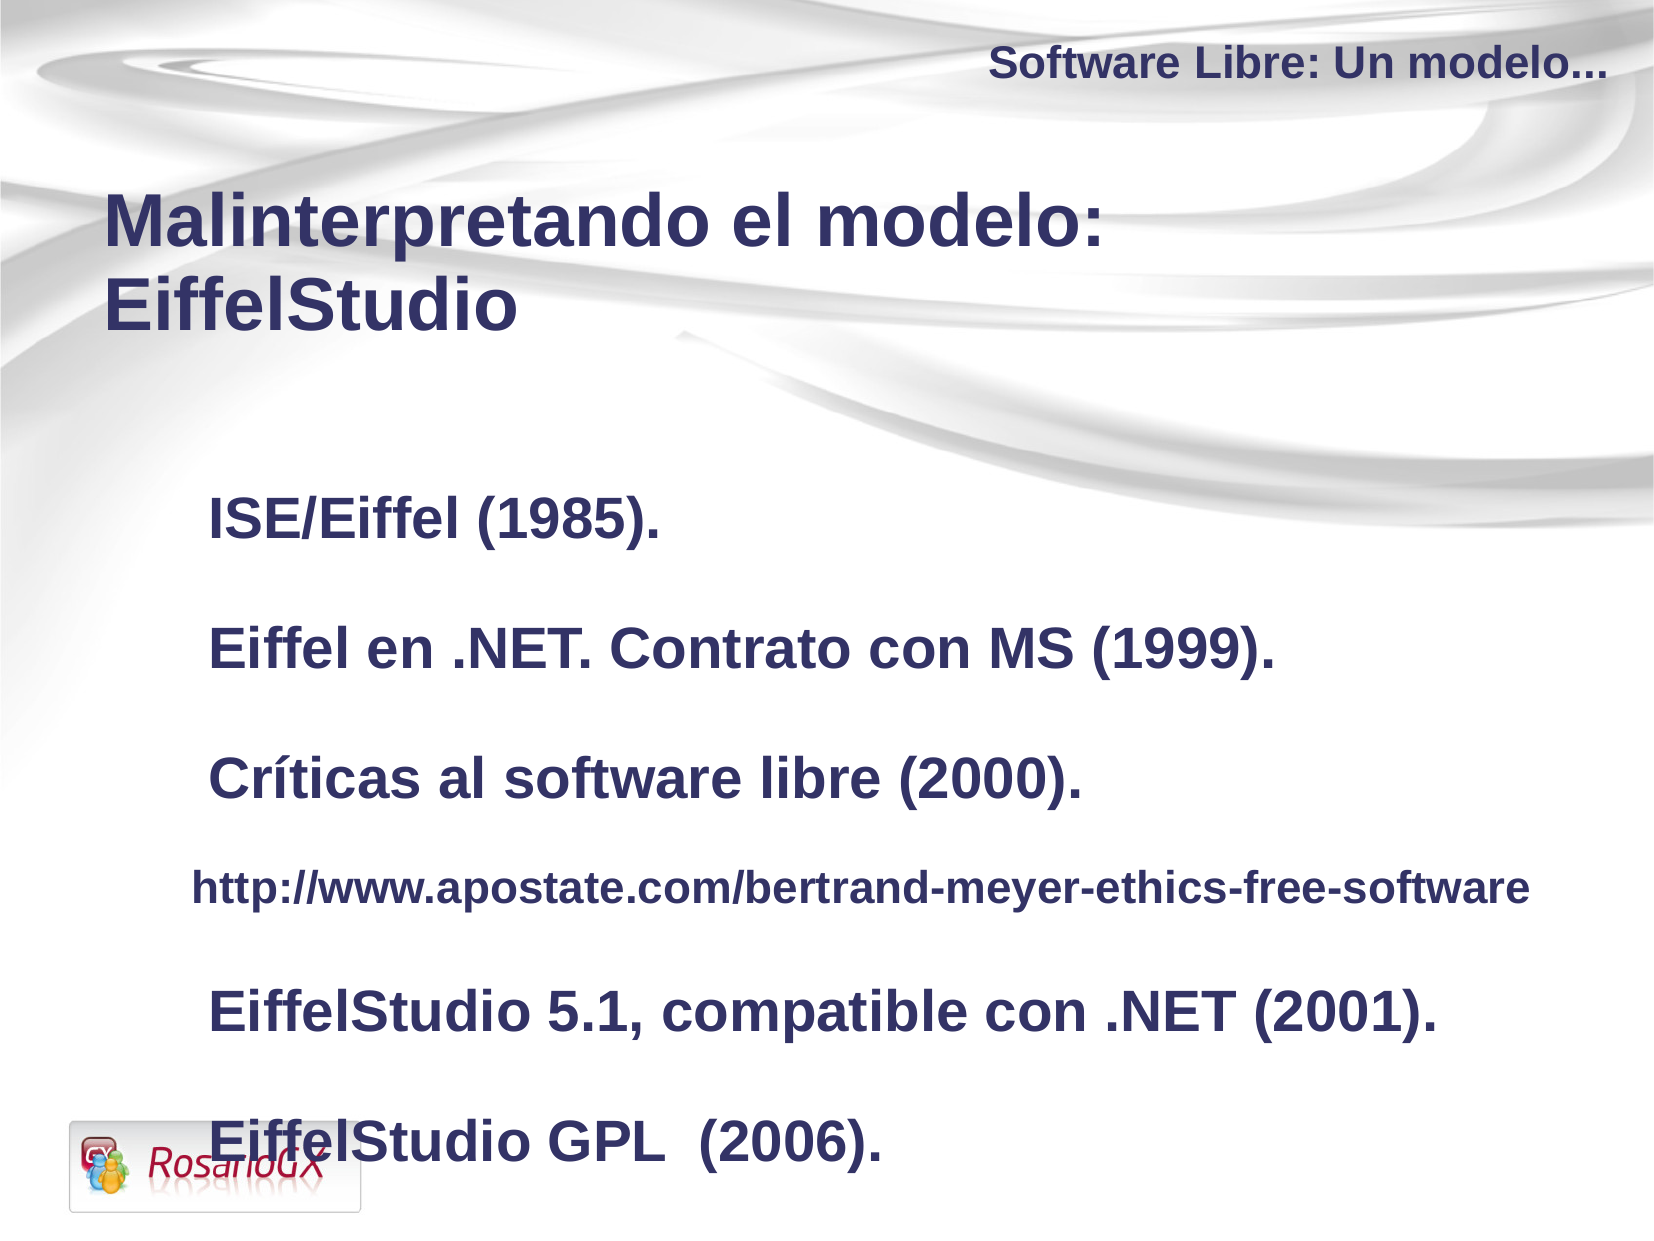

Software Libre: Un modelo...
Malinterpretando el modelo: EiffelStudio
 ISE/Eiffel (1985).
 Eiffel en .NET. Contrato con MS (1999).
 Críticas al software libre (2000). http://www.apostate.com/bertrand-meyer-ethics-free-software
 EiffelStudio 5.1, compatible con .NET (2001).
 EiffelStudio GPL (2006).